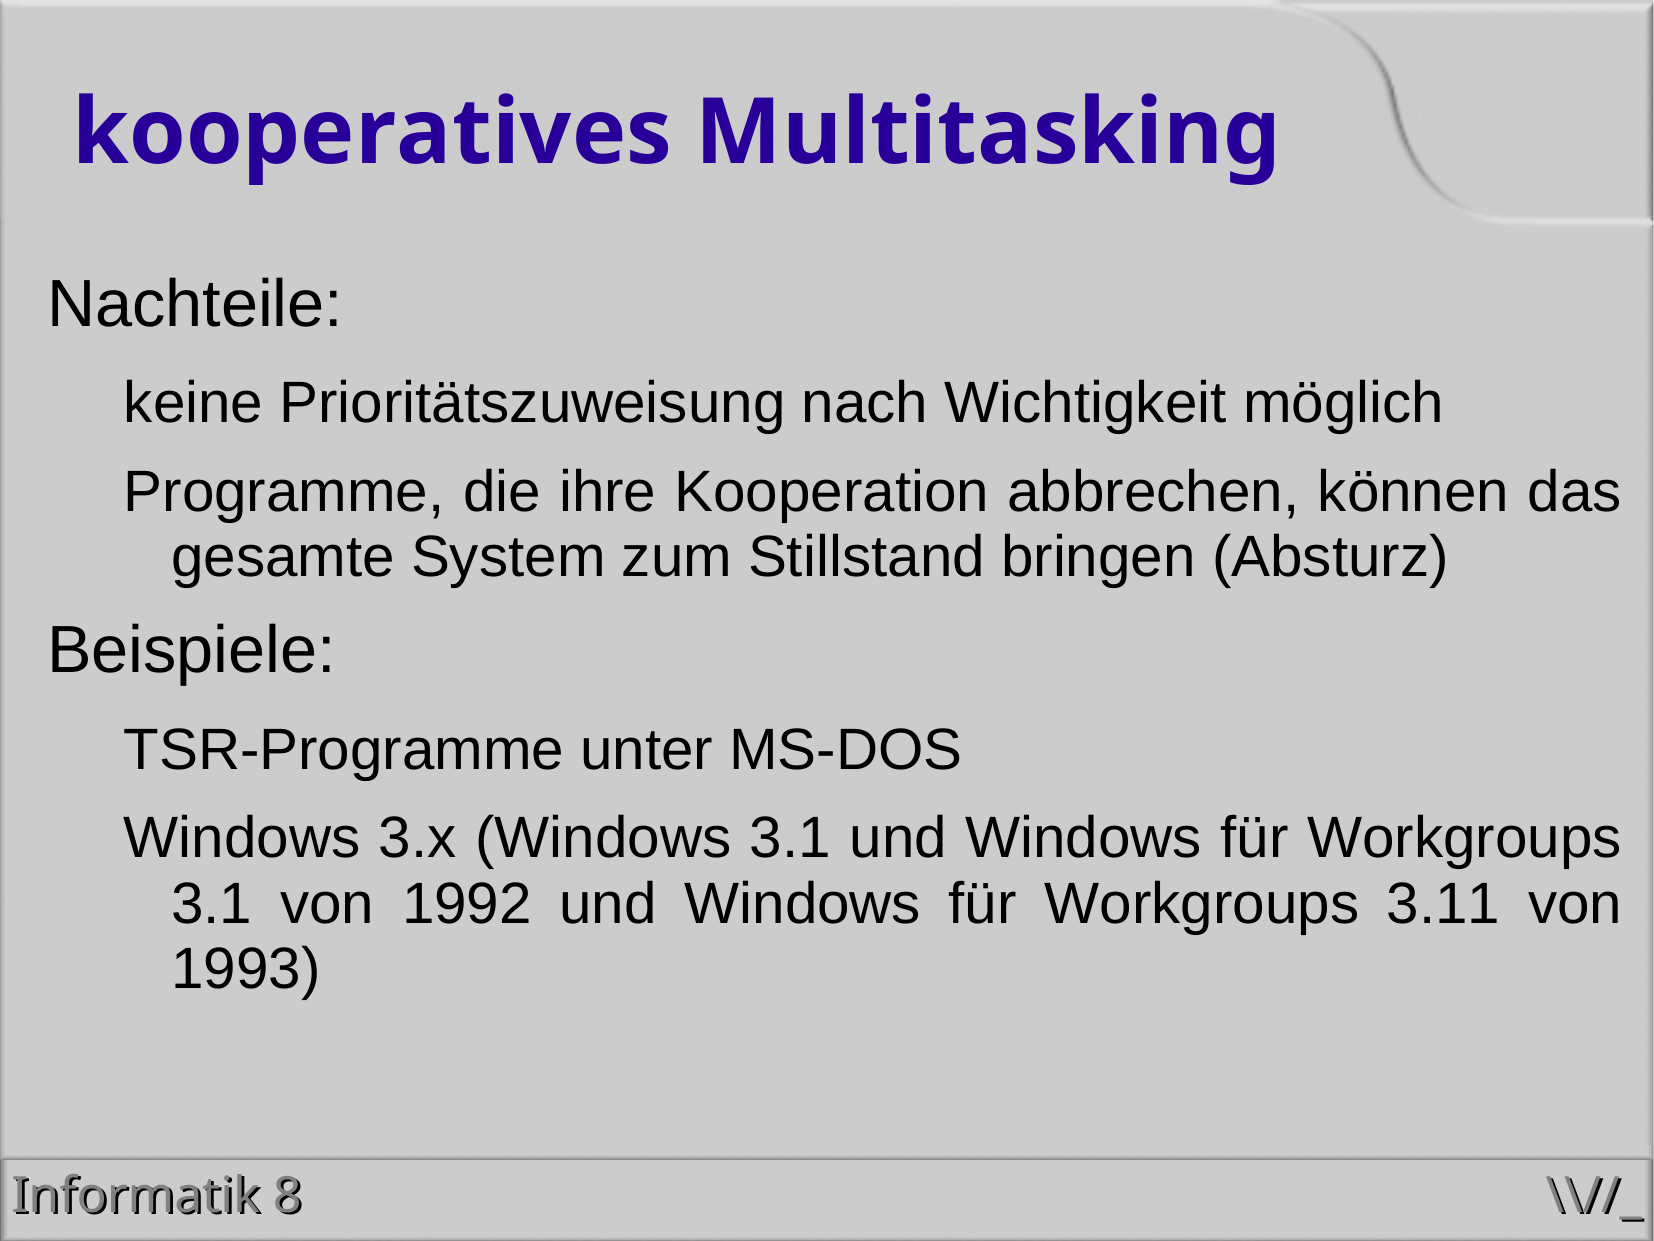

# kooperatives Multitasking
Nachteile:
keine Prioritätszuweisung nach Wichtigkeit möglich
Programme, die ihre Kooperation abbrechen, können das gesamte System zum Stillstand bringen (Absturz)
Beispiele:
TSR-Programme unter MS-DOS
Windows 3.x (Windows 3.1 und Windows für Workgroups 3.1 von 1992 und Windows für Workgroups 3.11 von 1993)